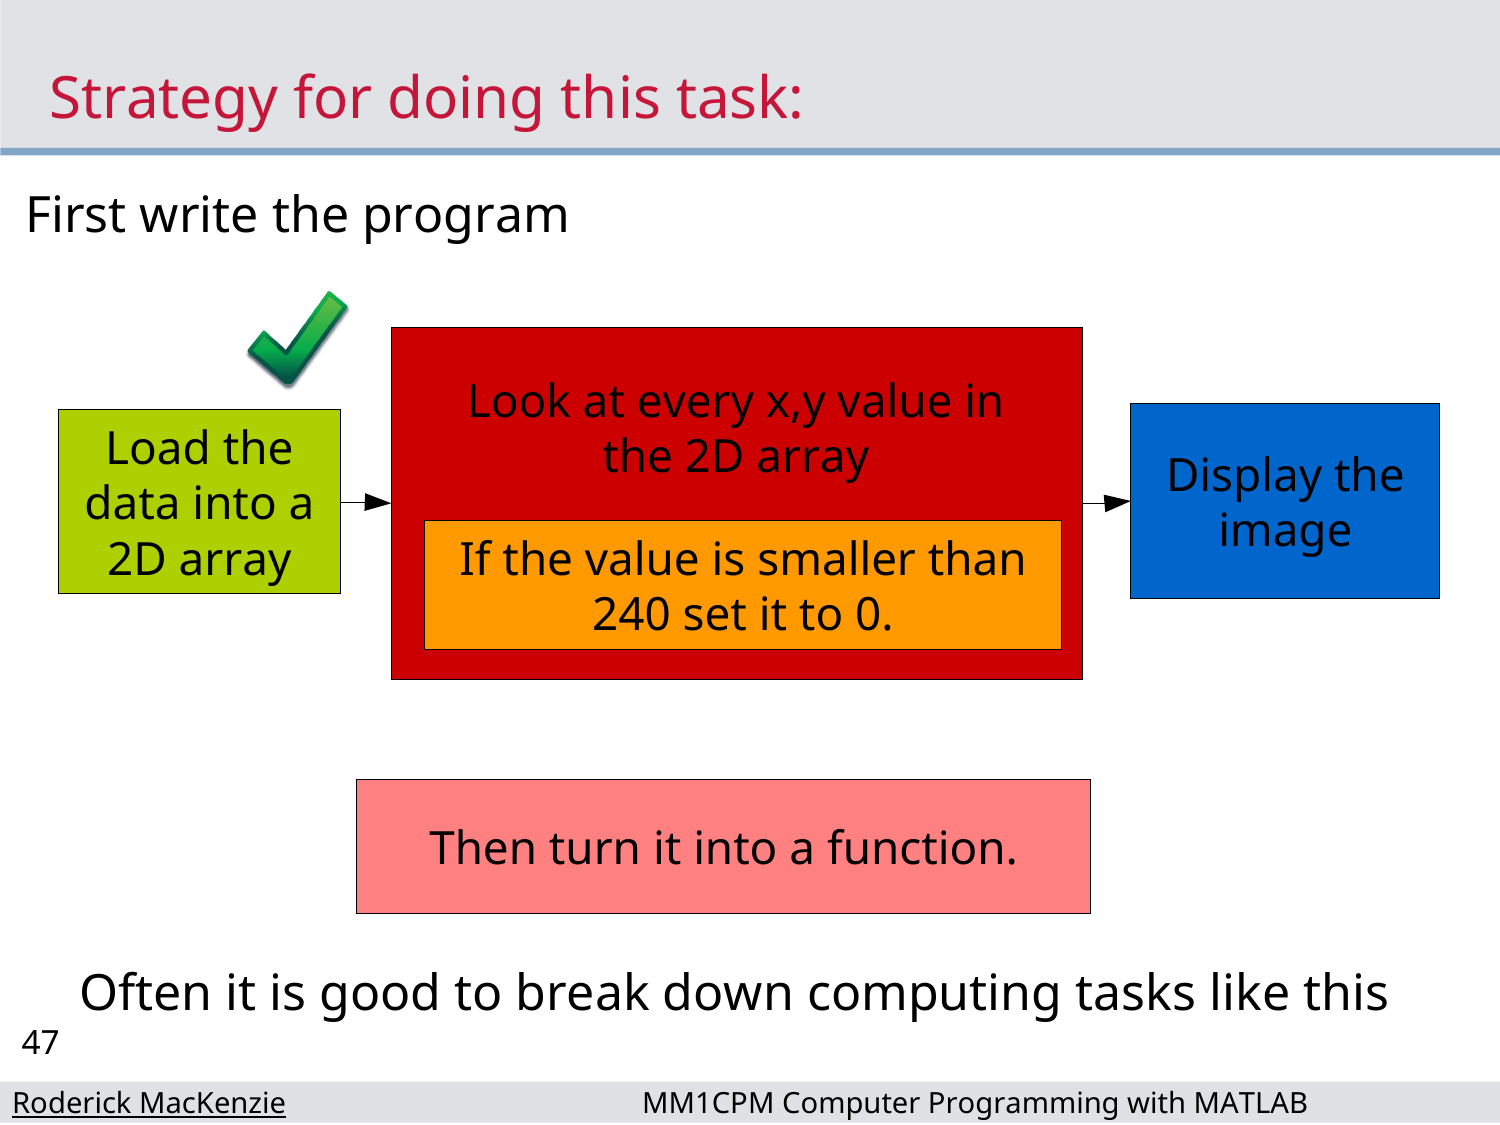

# Strategy for doing this task:
First write the program
Look at every x,y value in the 2D array
Display the image
Load the data into a 2D array
If the value is smaller than 240 set it to 0.
Then turn it into a function.
Often it is good to break down computing tasks like this